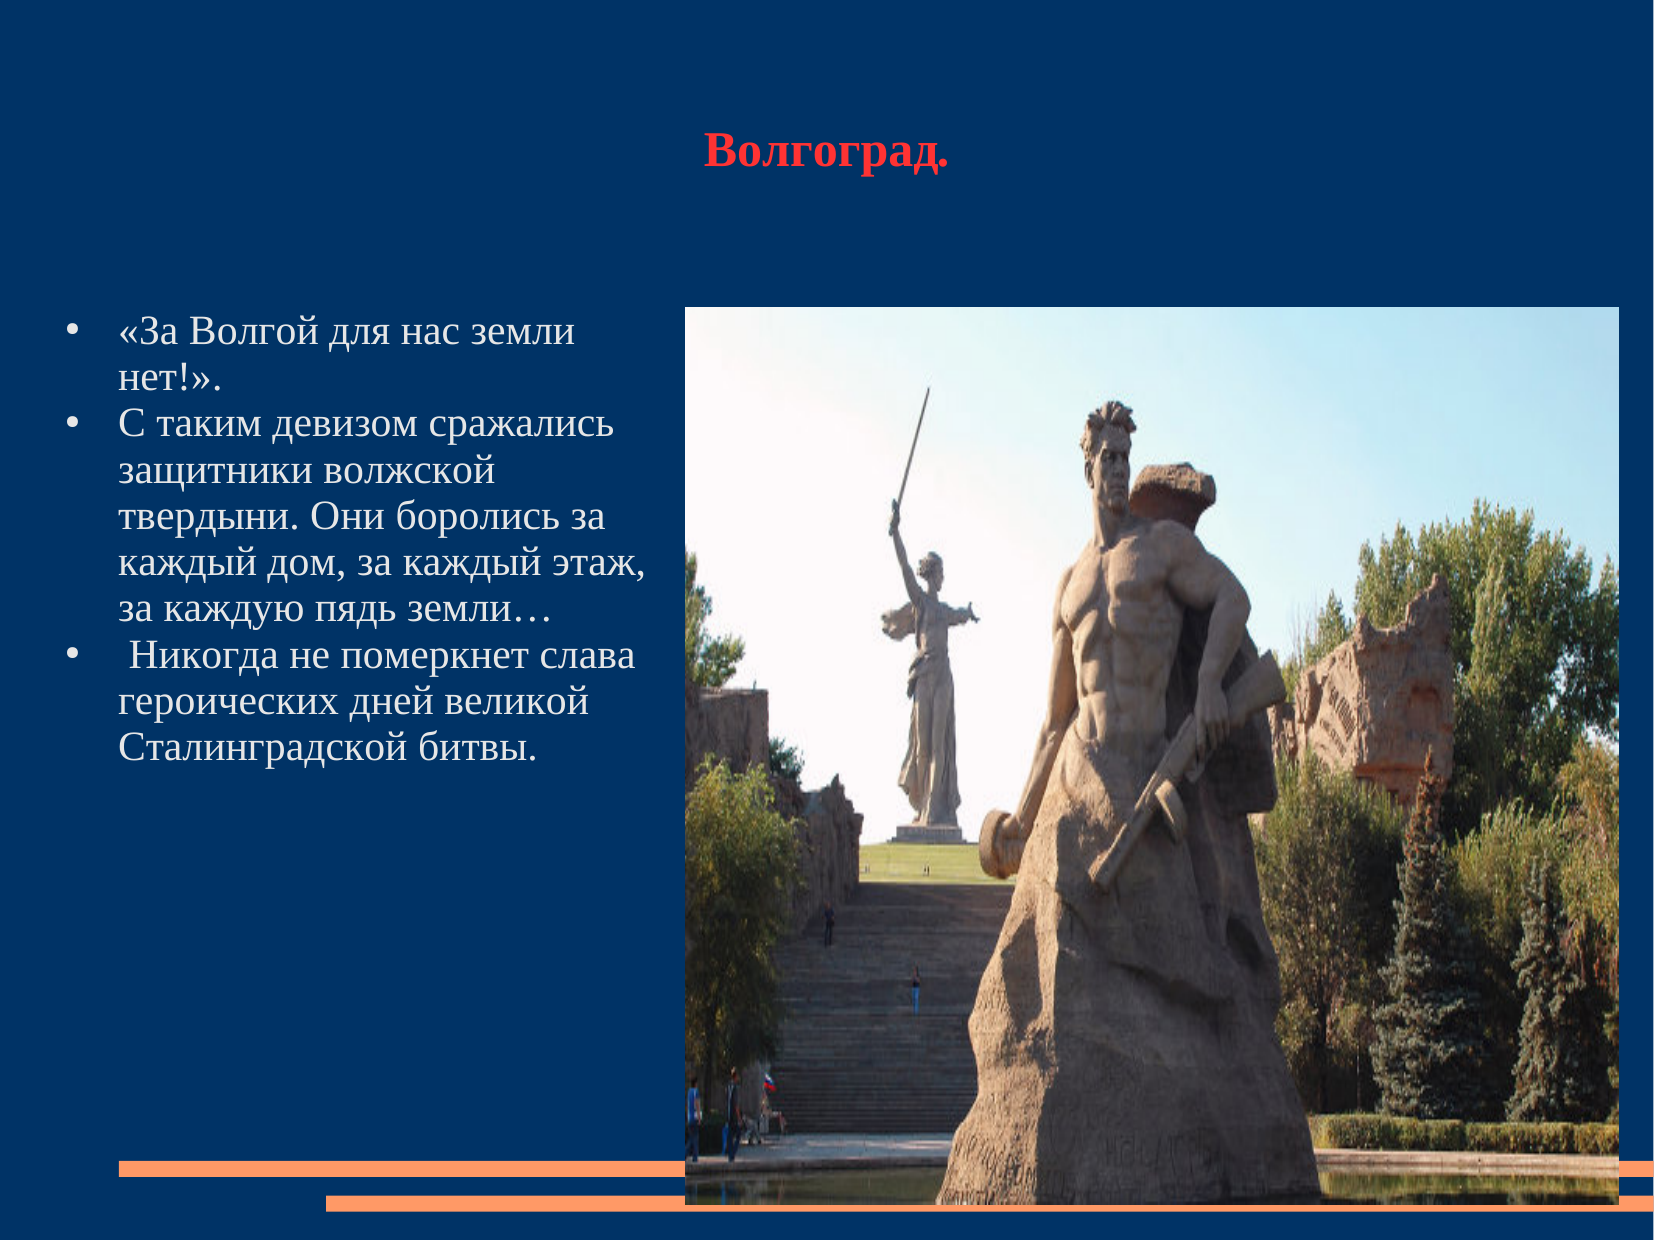

# Волгоград.
«За Волгой для нас земли нет!».
С таким девизом сражались защитники волжской твердыни. Они боролись за каждый дом, за каждый этаж, за каждую пядь земли…
 Никогда не померкнет слава героических дней великой Сталинградской битвы.